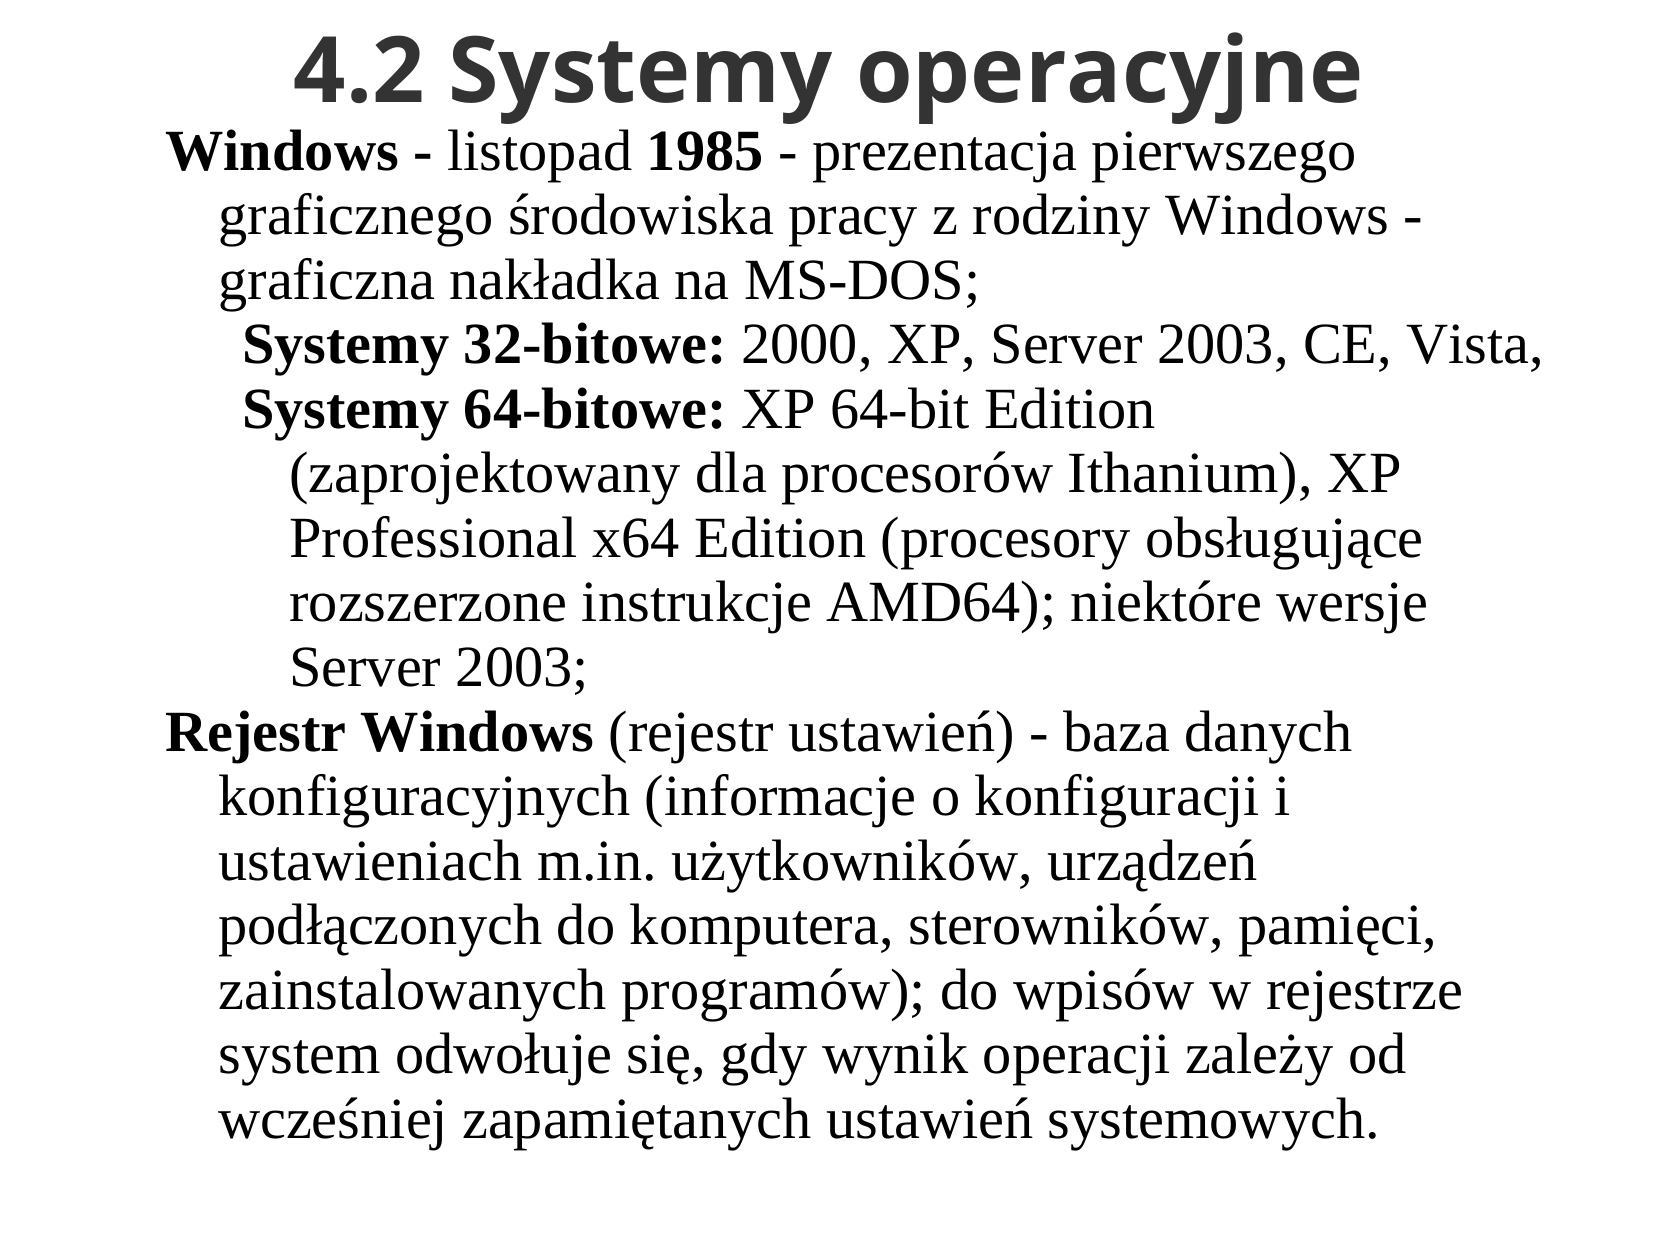

# 4.2 Systemy operacyjne
Windows - listopad 1985 - prezentacja pierwszego graficznego środowiska pracy z rodziny Windows - graficzna nakładka na MS-DOS;
Systemy 32-bitowe: 2000, XP, Server 2003, CE, Vista,
Systemy 64-bitowe: XP 64-bit Edition (zaprojektowany dla procesorów Ithanium), XP Professional x64 Edition (procesory obsługujące rozszerzone instrukcje AMD64); niektóre wersje Server 2003;
Rejestr Windows (rejestr ustawień) - baza danych konfiguracyjnych (informacje o konfiguracji i ustawieniach m.in. użytkowników, urządzeń podłączonych do komputera, sterowników, pamięci, zainstalowanych programów); do wpisów w rejestrze system odwołuje się, gdy wynik operacji zależy od wcześniej zapamiętanych ustawień systemowych.